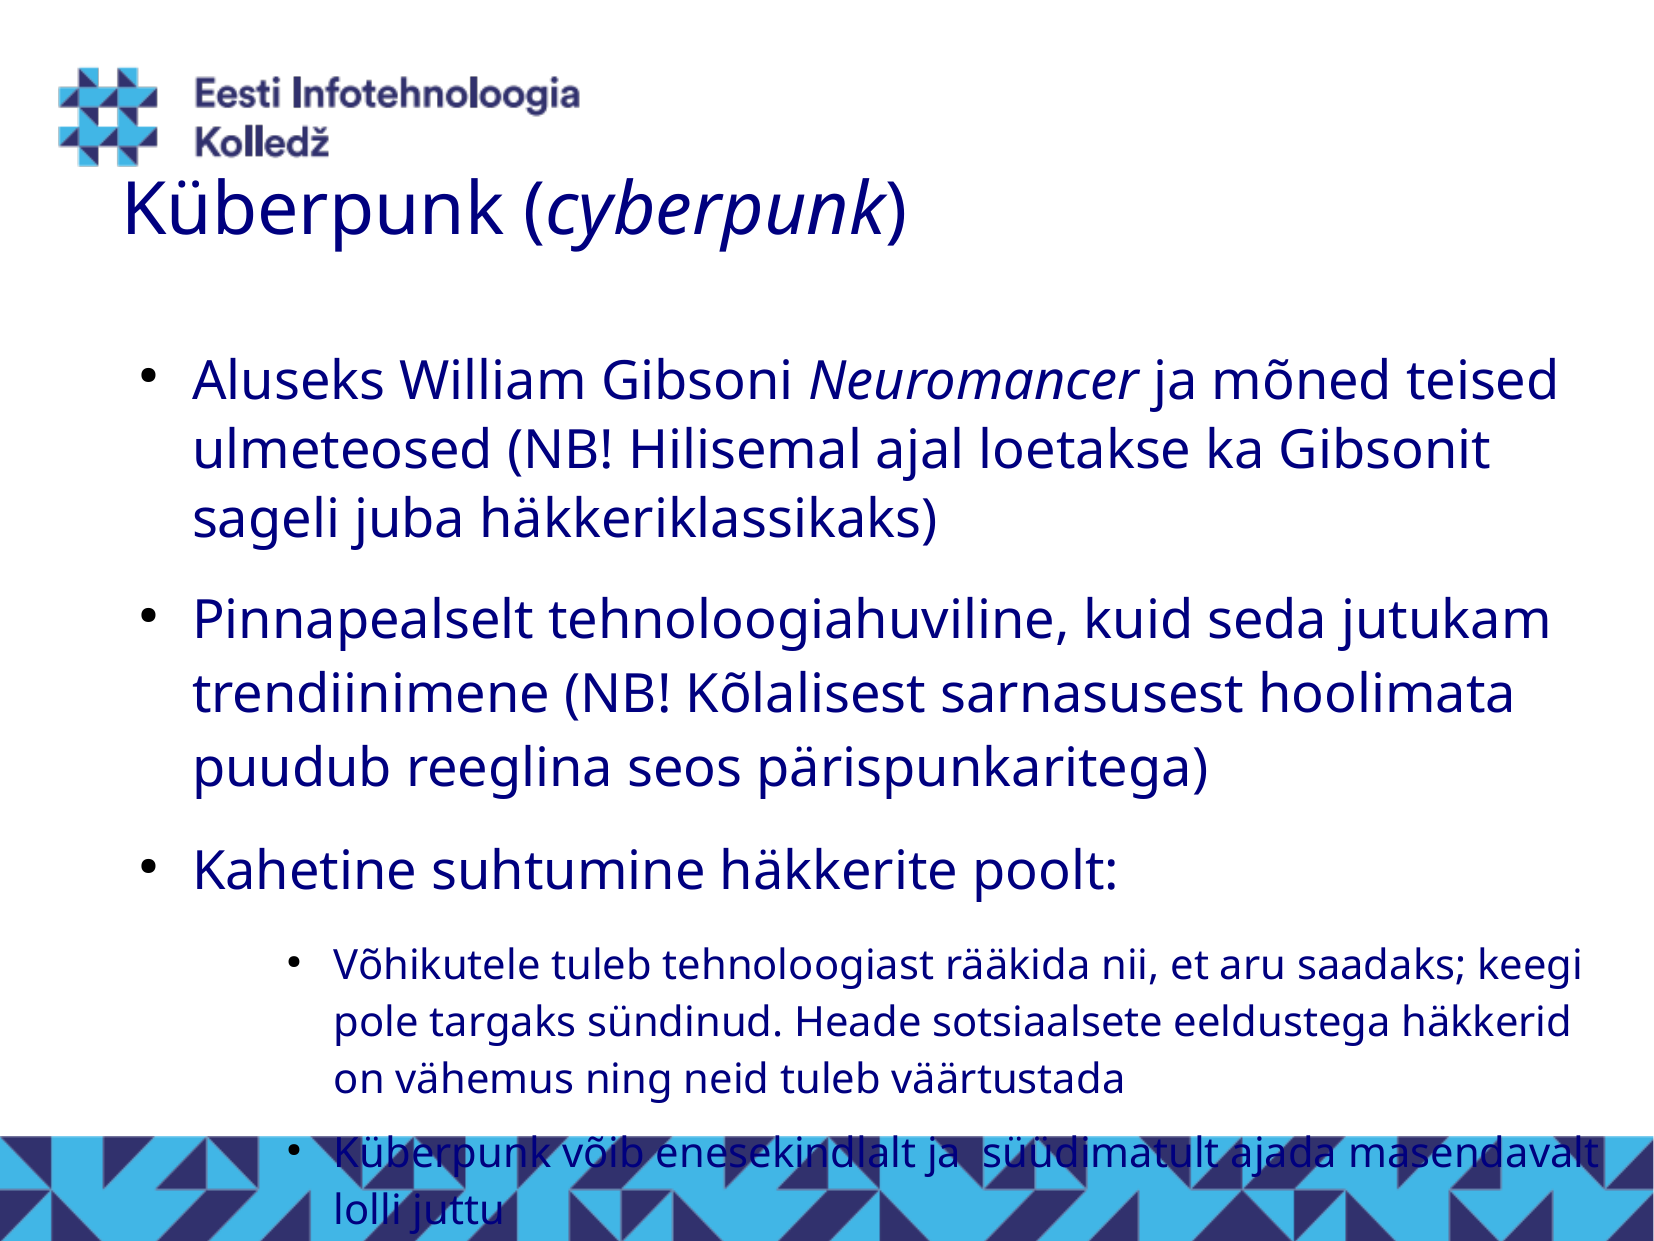

# Küberpunk (cyberpunk)
Aluseks William Gibsoni Neuromancer ja mõned teised ulmeteosed (NB! Hilisemal ajal loetakse ka Gibsonit sageli juba häkkeriklassikaks)
Pinnapealselt tehnoloogiahuviline, kuid seda jutukam trendiinimene (NB! Kõlalisest sarnasusest hoolimata puudub reeglina seos pärispunkaritega)
Kahetine suhtumine häkkerite poolt:
Võhikutele tuleb tehnoloogiast rääkida nii, et aru saadaks; keegi pole targaks sündinud. Heade sotsiaalsete eeldustega häkkerid on vähemus ning neid tuleb väärtustada
Küberpunk võib enesekindlalt ja süüdimatult ajada masendavalt lolli juttu